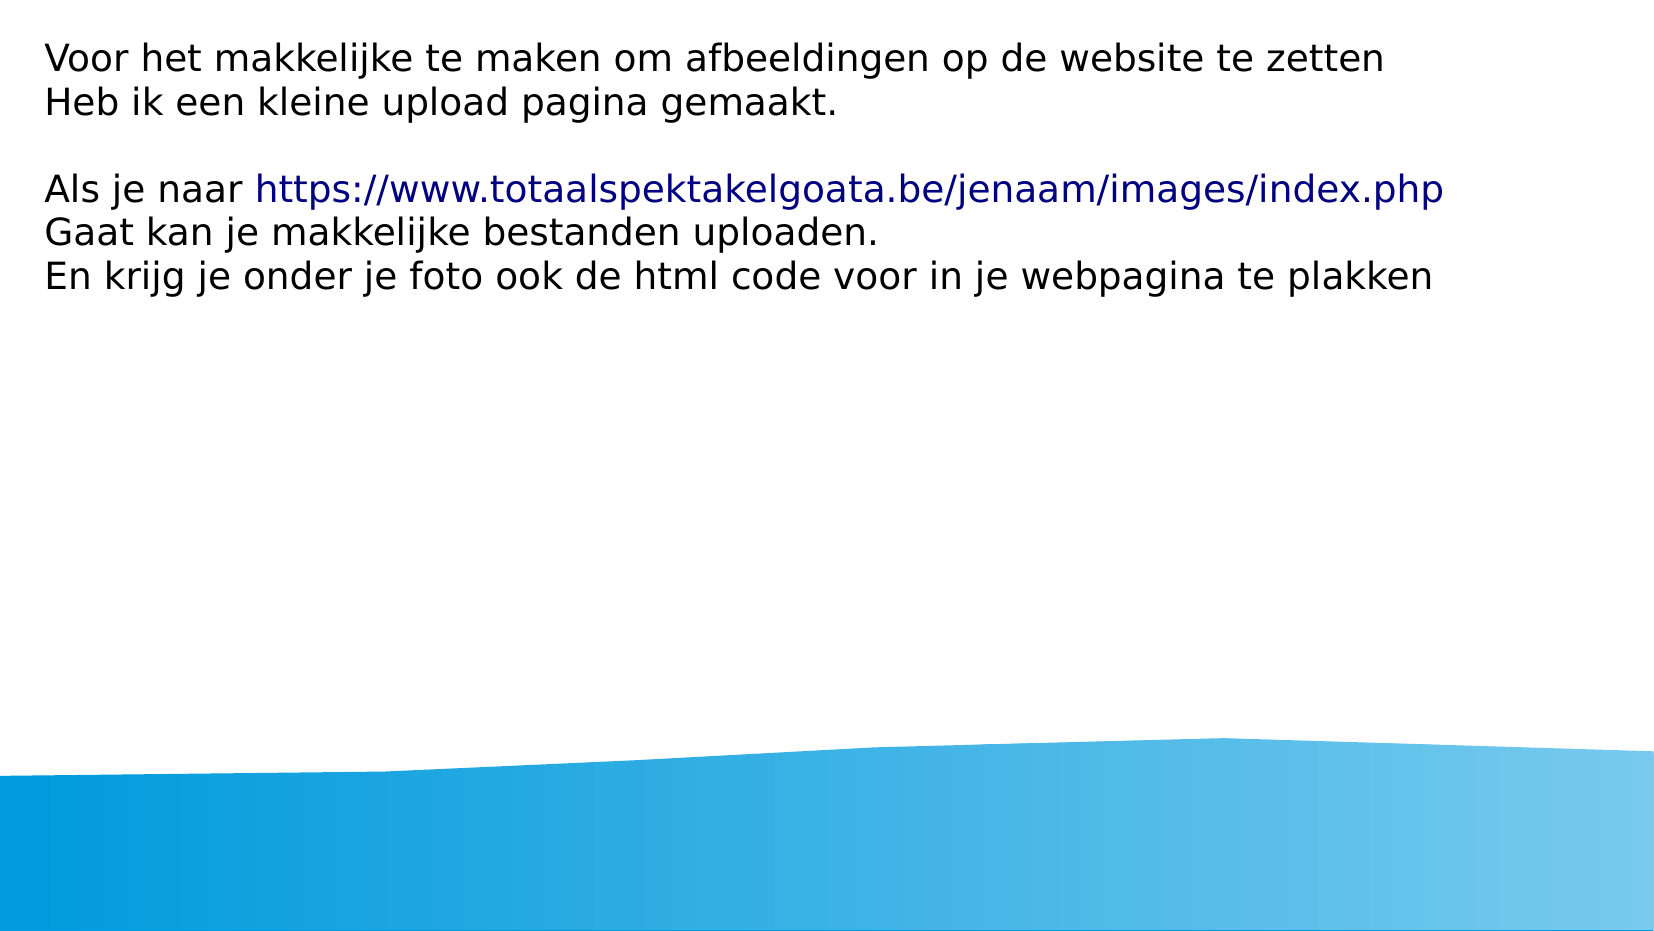

Voor het makkelijke te maken om afbeeldingen op de website te zetten
Heb ik een kleine upload pagina gemaakt.
Als je naar https://www.totaalspektakelgoata.be/jenaam/images/index.php
Gaat kan je makkelijke bestanden uploaden.
En krijg je onder je foto ook de html code voor in je webpagina te plakken